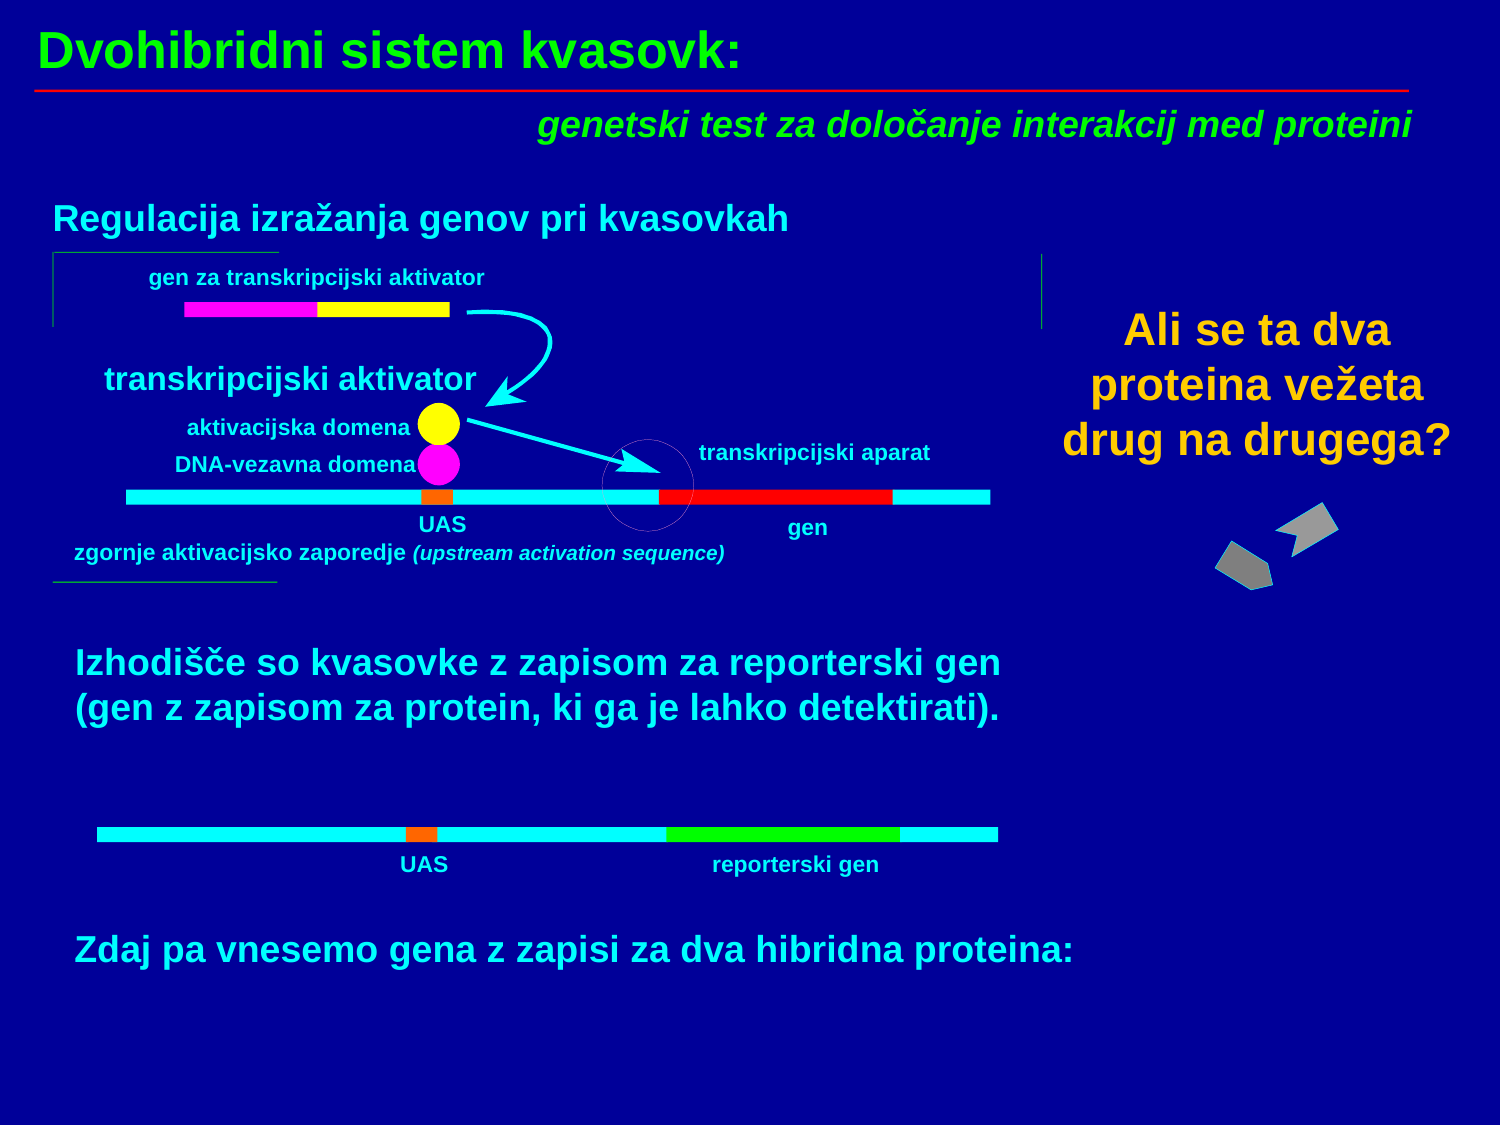

Dvohibridni sistem kvasovk:
genetski test za določanje interakcij med proteini
Regulacija izražanja genov pri kvasovkah
gen za transkripcijski aktivator
transkripcijski aktivator
aktivacijska domena
transkripcijski aparat
DNA-vezavna domena
UAS
gen
zgornje aktivacijsko zaporedje (upstream activation sequence)
Ali se ta dva
proteina vežeta
drug na drugega?
Izhodišče so kvasovke z zapisom za reporterski gen
(gen z zapisom za protein, ki ga je lahko detektirati).
UAS
reporterski gen
Zdaj pa vnesemo gena z zapisi za dva hibridna proteina: